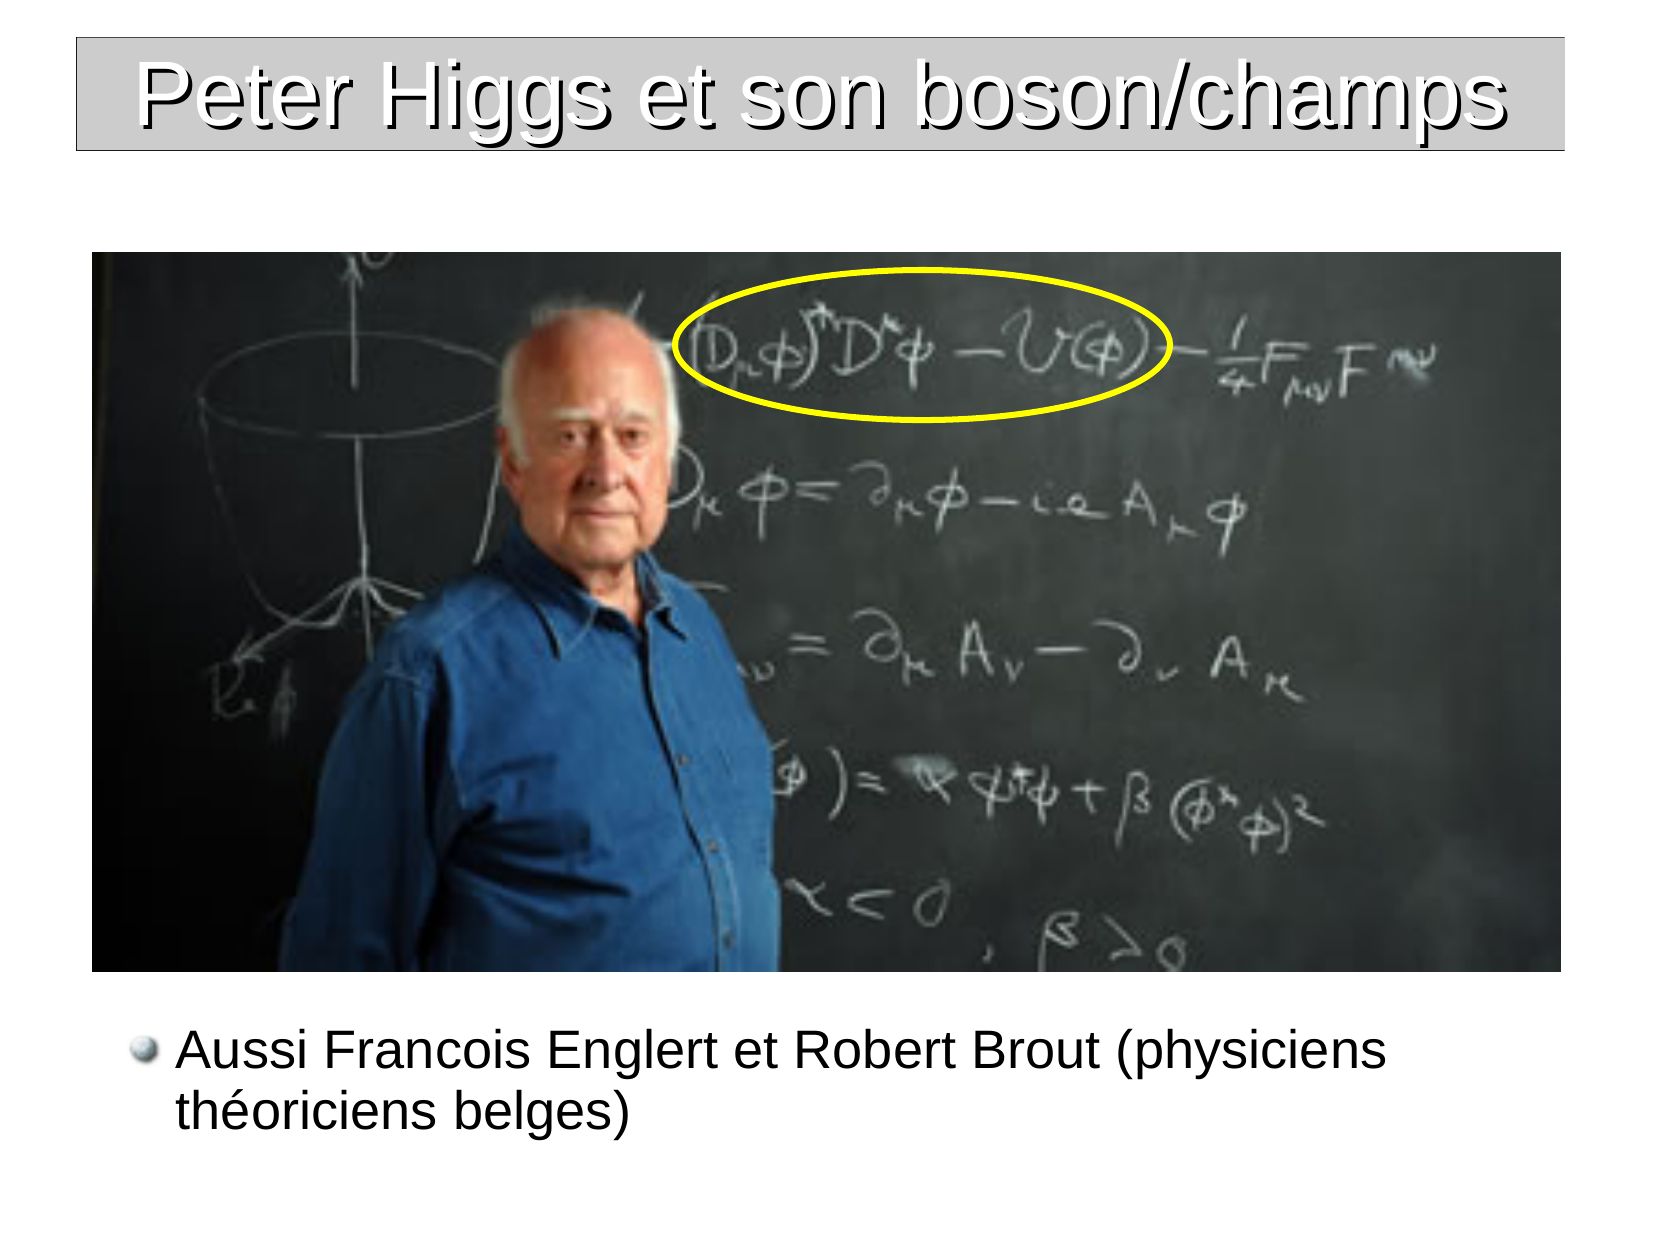

# Peter Higgs et son boson/champs
Aussi Francois Englert et Robert Brout (physiciens théoriciens belges)